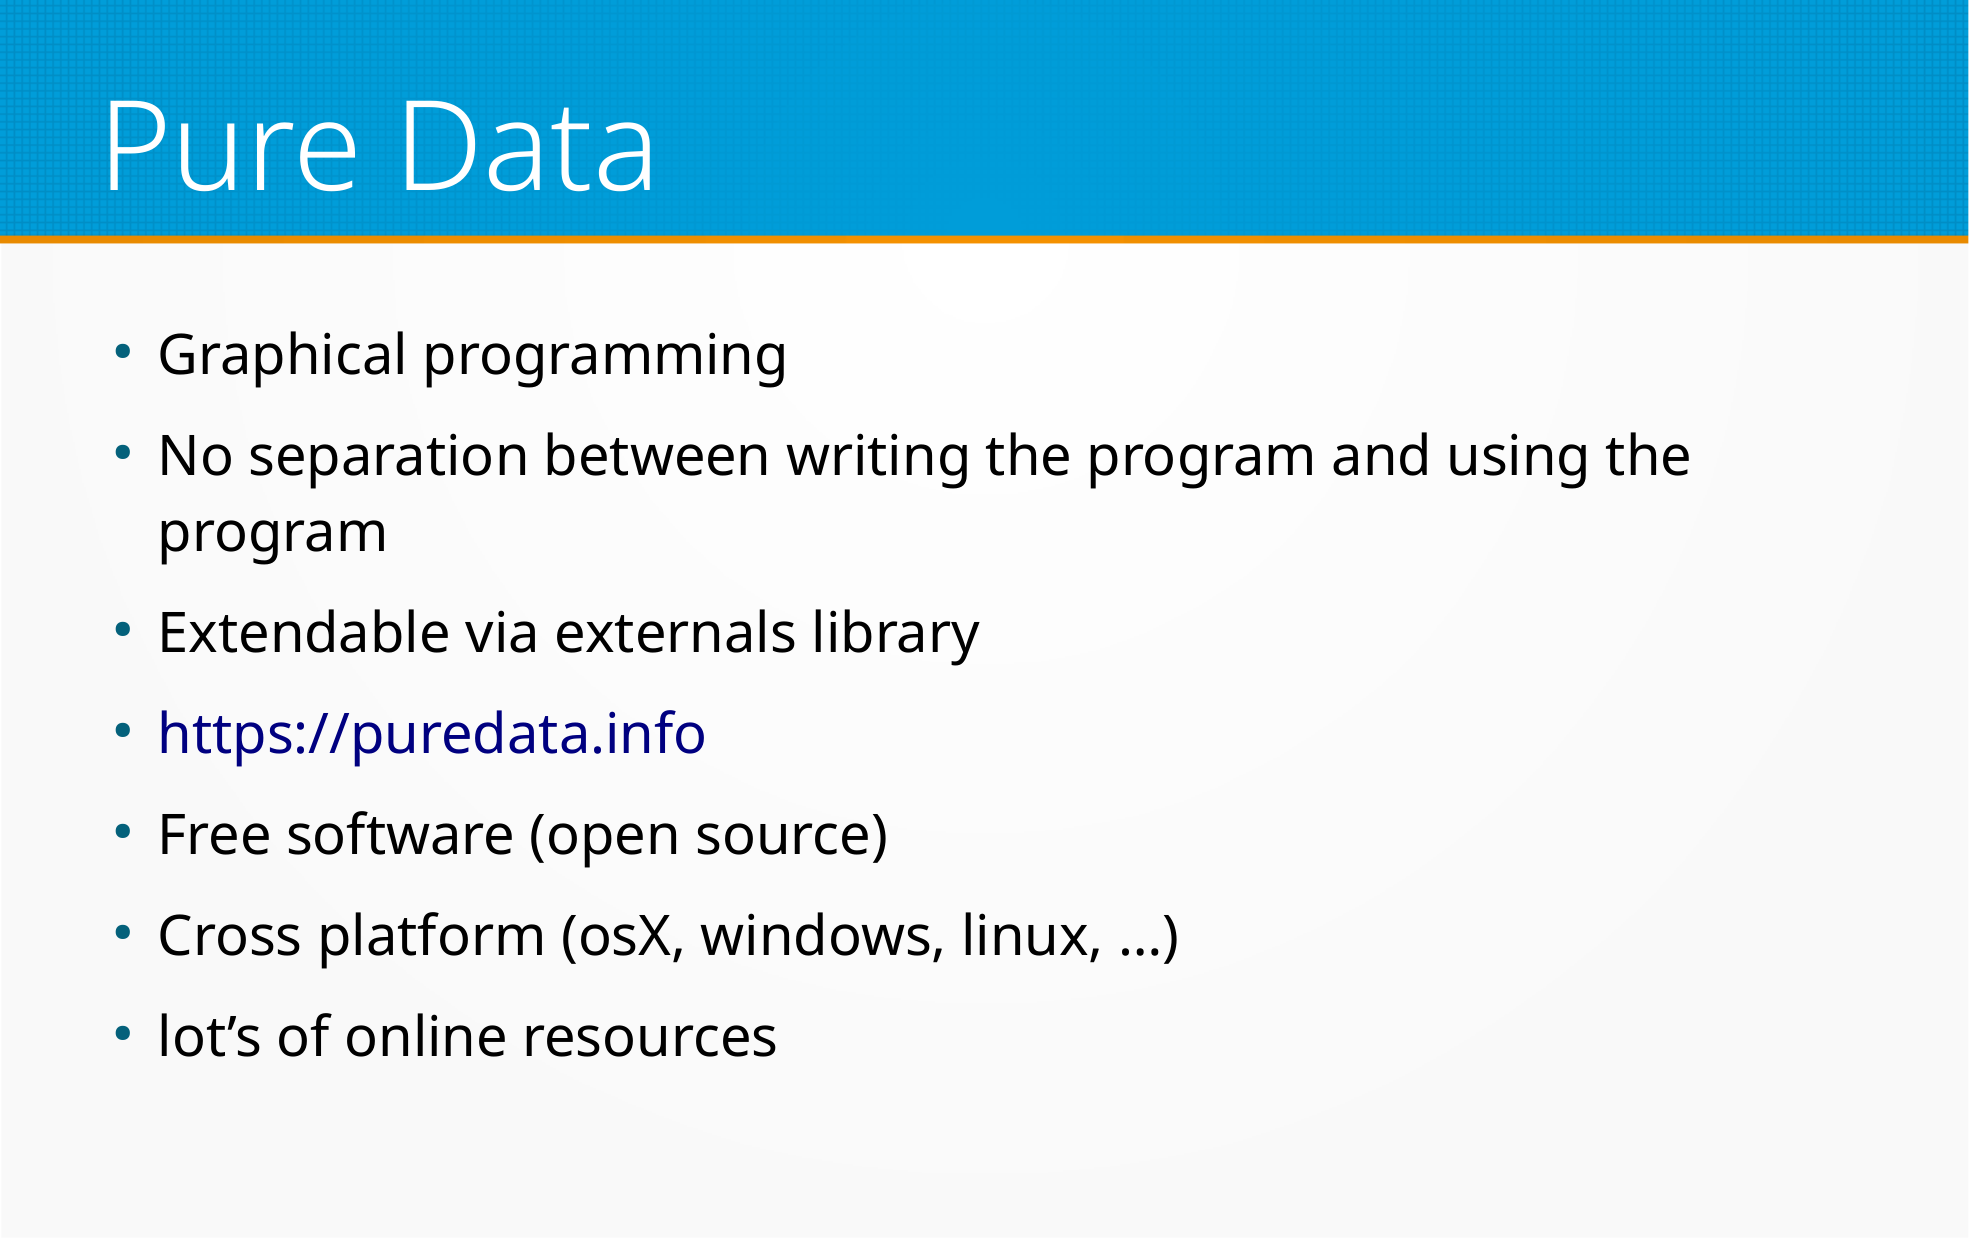

# Pure Data
Graphical programming
No separation between writing the program and using the program
Extendable via externals library
https://puredata.info
Free software (open source)
Cross platform (osX, windows, linux, …)
lot’s of online resources